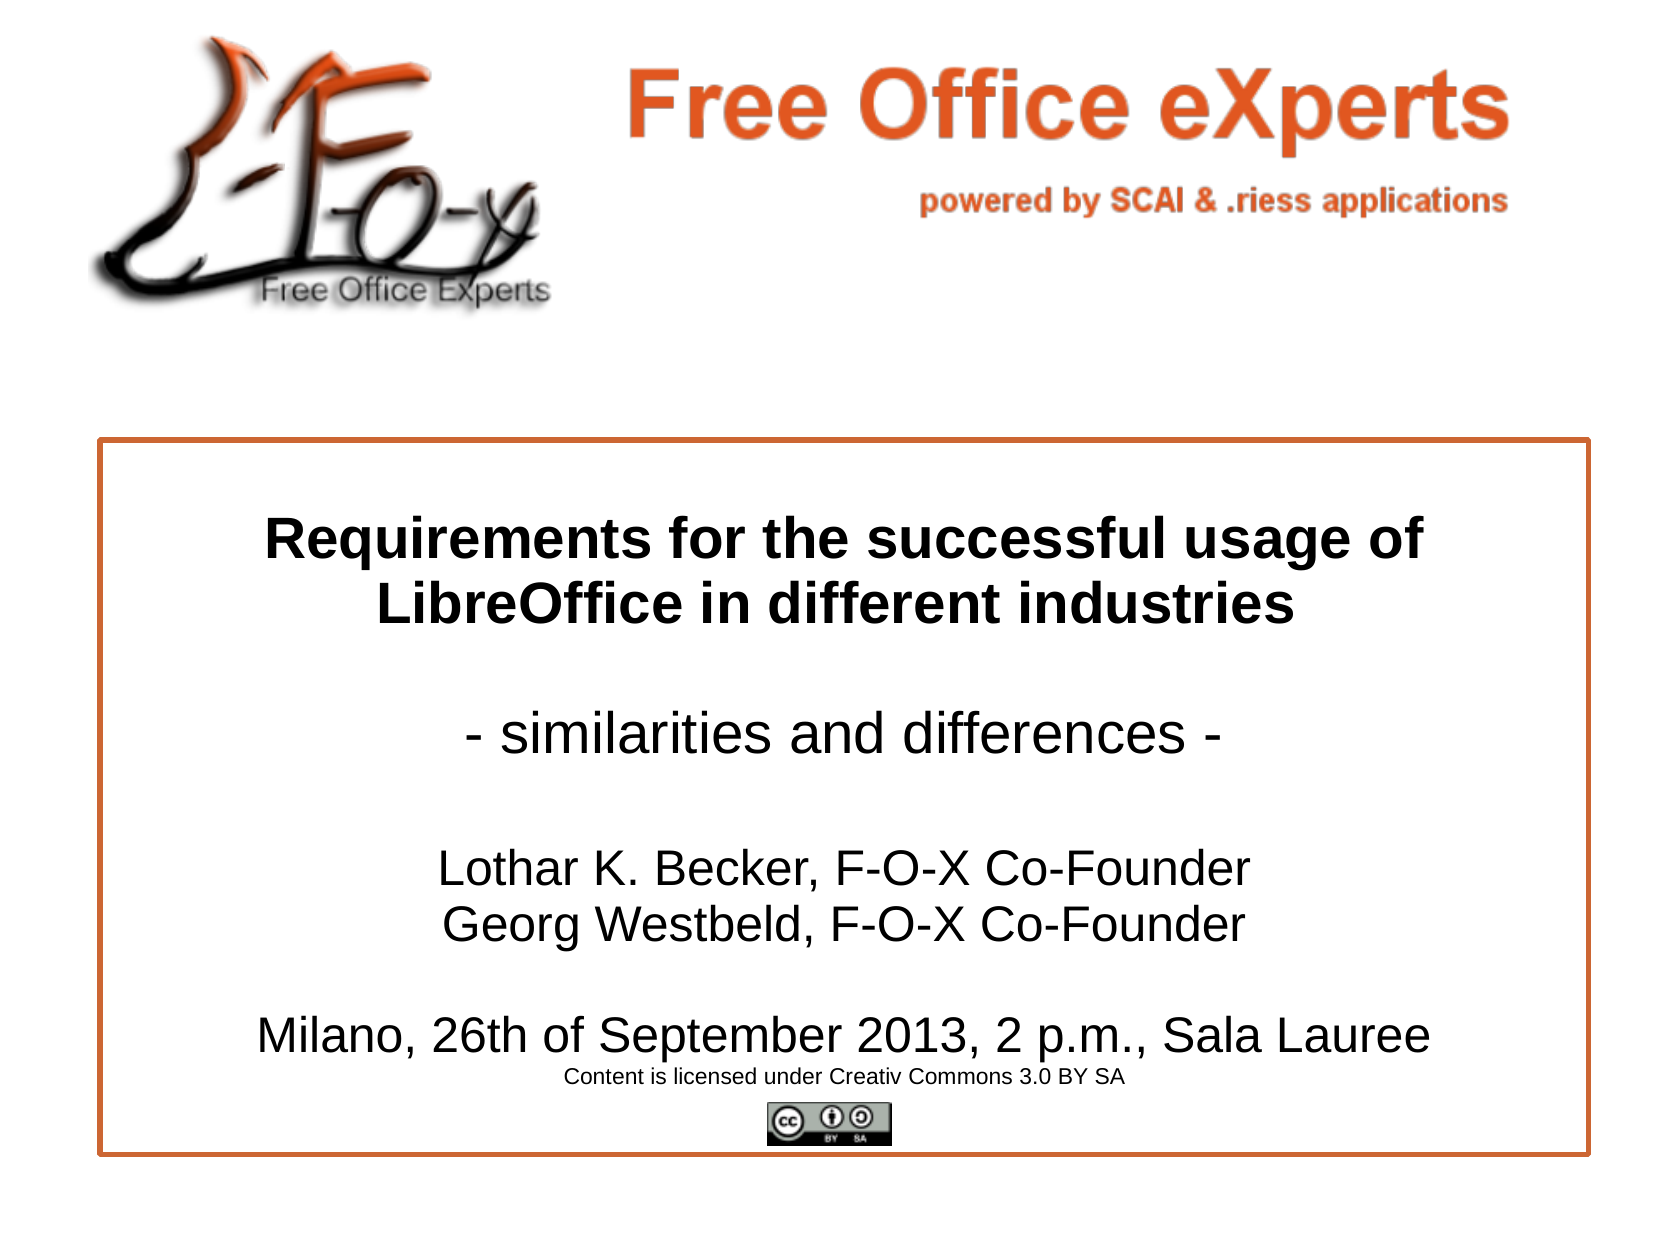

# Requirements for the successful usage of LibreOffice in different industries
- similarities and differences -
Lothar K. Becker, F-O-X Co-Founder
Georg Westbeld, F-O-X Co-Founder
Milano, 26th of September 2013, 2 p.m., Sala Lauree
Content is licensed under Creativ Commons 3.0 BY SA